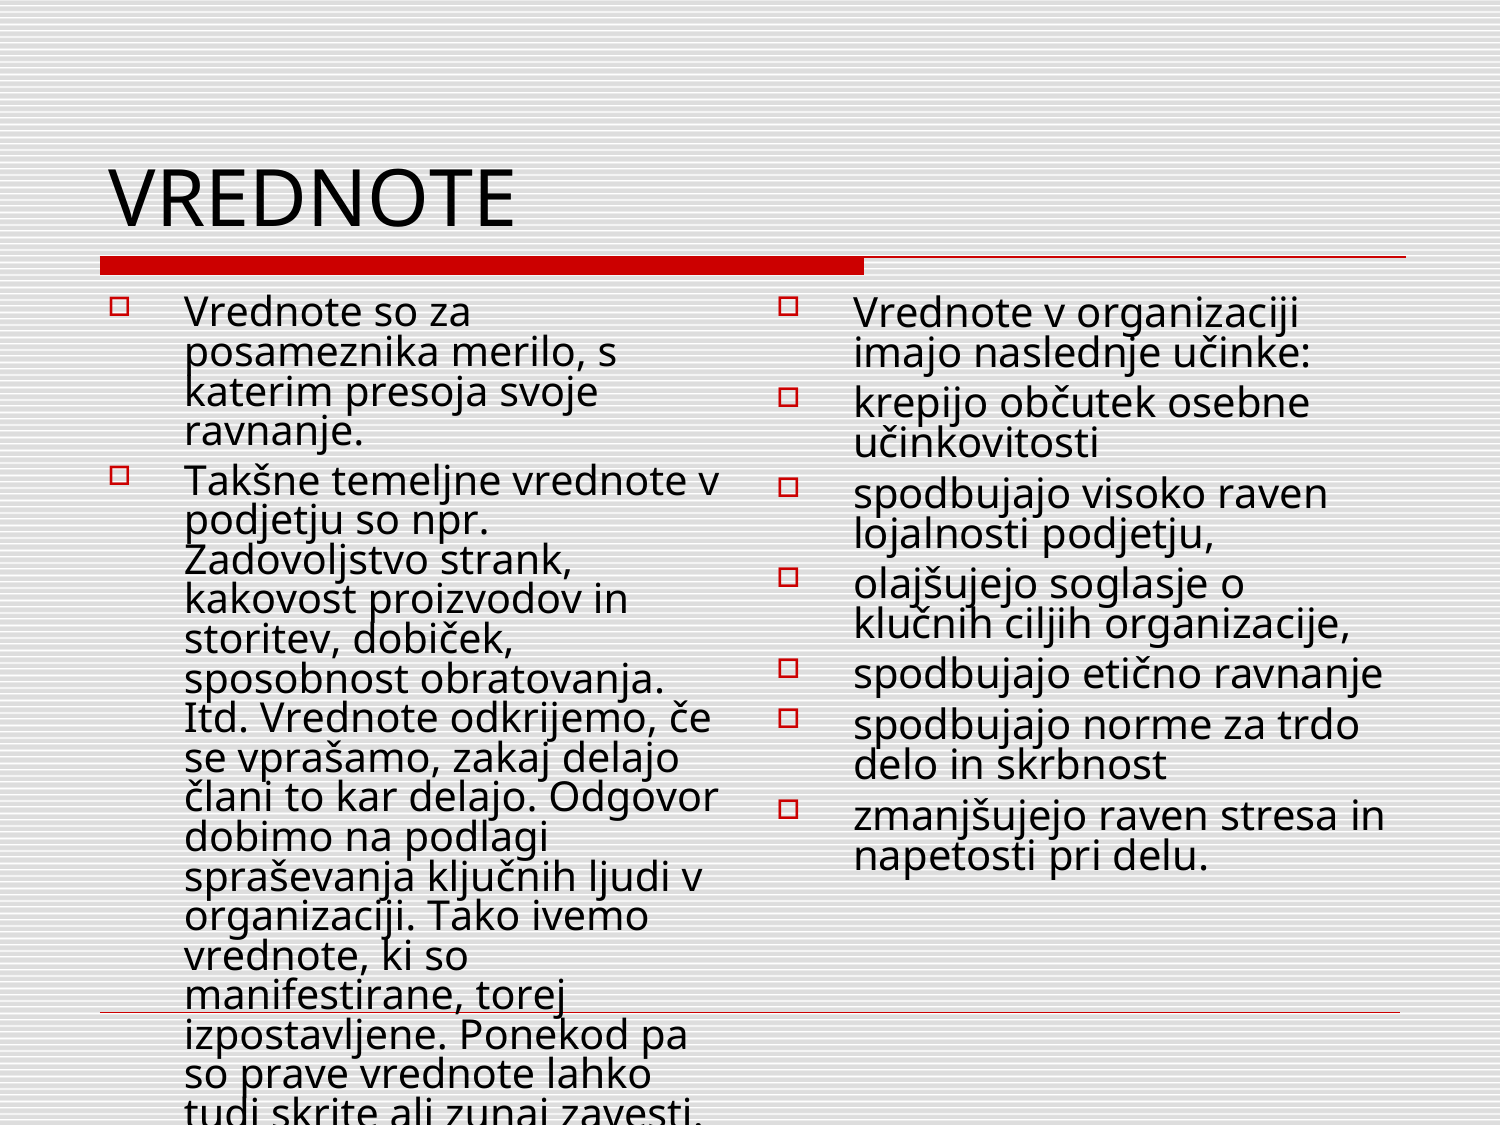

# VREDNOTE
Vrednote so za posameznika merilo, s katerim presoja svoje ravnanje.
Takšne temeljne vrednote v podjetju so npr. Zadovoljstvo strank, kakovost proizvodov in storitev, dobiček, sposobnost obratovanja. Itd. Vrednote odkrijemo, če se vprašamo, zakaj delajo člani to kar delajo. Odgovor dobimo na podlagi spraševanja ključnih ljudi v organizaciji. Tako ivemo vrednote, ki so manifestirane, torej izpostavljene. Ponekod pa so prave vrednote lahko tudi skrite ali zunaj zavesti.
Vrednote v organizaciji imajo naslednje učinke:
krepijo občutek osebne učinkovitosti
spodbujajo visoko raven lojalnosti podjetju,
olajšujejo soglasje o klučnih ciljih organizacije,
spodbujajo etično ravnanje
spodbujajo norme za trdo delo in skrbnost
zmanjšujejo raven stresa in napetosti pri delu.